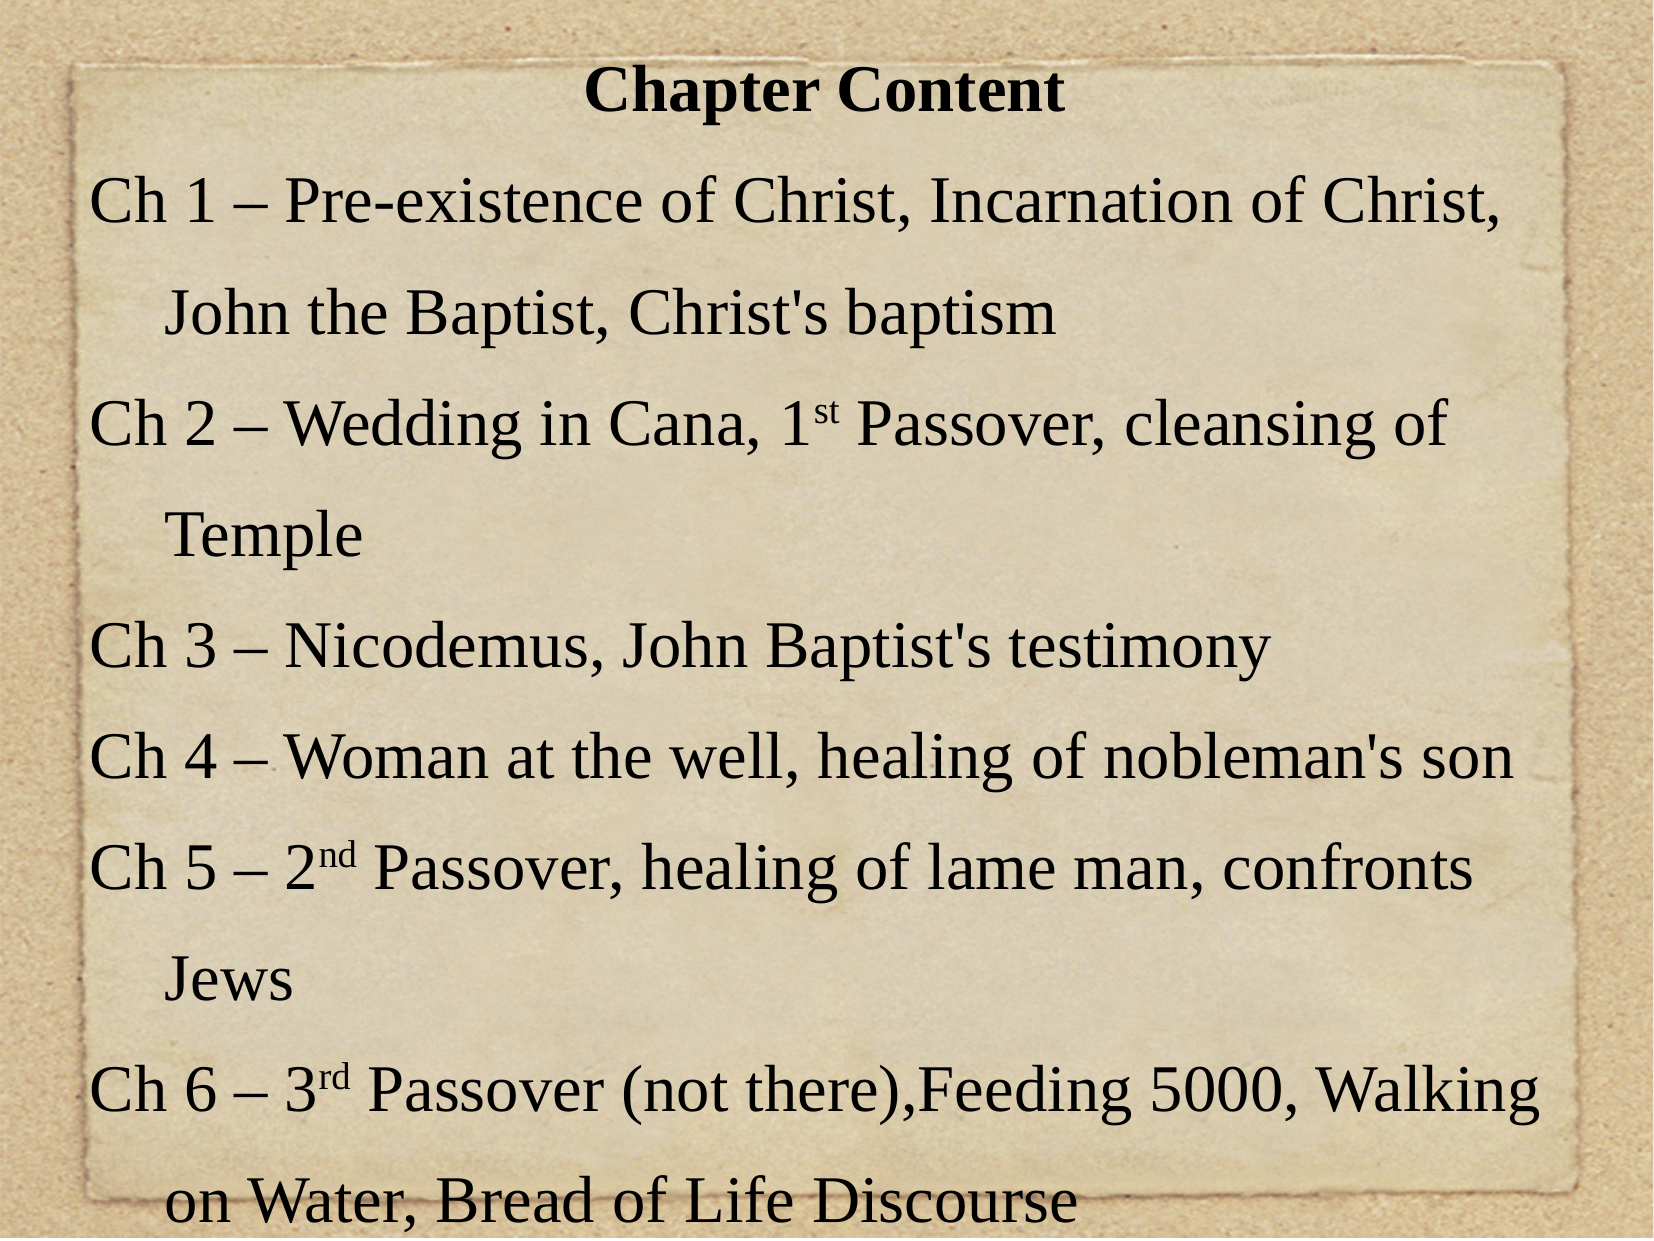

Chapter Content
Ch 1 – Pre-existence of Christ, Incarnation of Christ, 	John the Baptist, Christ's baptism
Ch 2 – Wedding in Cana, 1st Passover, cleansing of 		Temple
Ch 3 – Nicodemus, John Baptist's testimony
Ch 4 – Woman at the well, healing of nobleman's son
Ch 5 – 2nd Passover, healing of lame man, confronts 		Jews
Ch 6 – 3rd Passover (not there),Feeding 5000, Walking 	on Water, Bread of Life Discourse